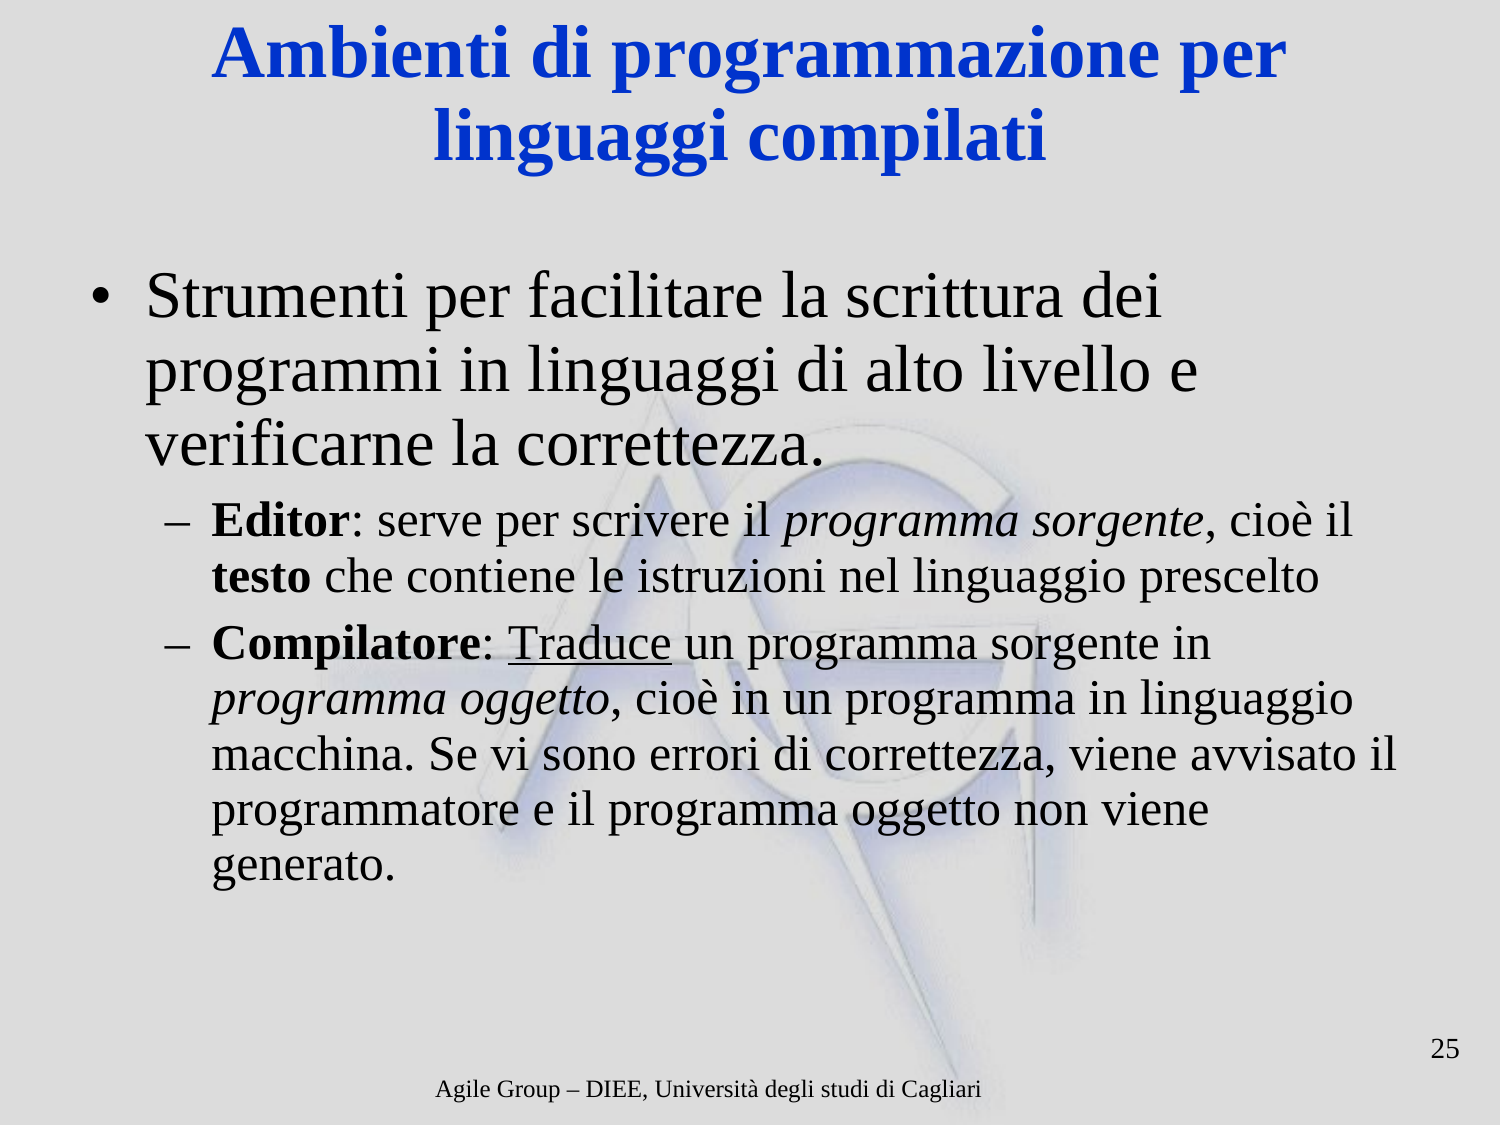

# Ambienti di programmazione per linguaggi compilati
Strumenti per facilitare la scrittura dei programmi in linguaggi di alto livello e verificarne la correttezza.
Editor: serve per scrivere il programma sorgente, cioè il testo che contiene le istruzioni nel linguaggio prescelto
Compilatore: Traduce un programma sorgente in programma oggetto, cioè in un programma in linguaggio macchina. Se vi sono errori di correttezza, viene avvisato il programmatore e il programma oggetto non viene generato.
25